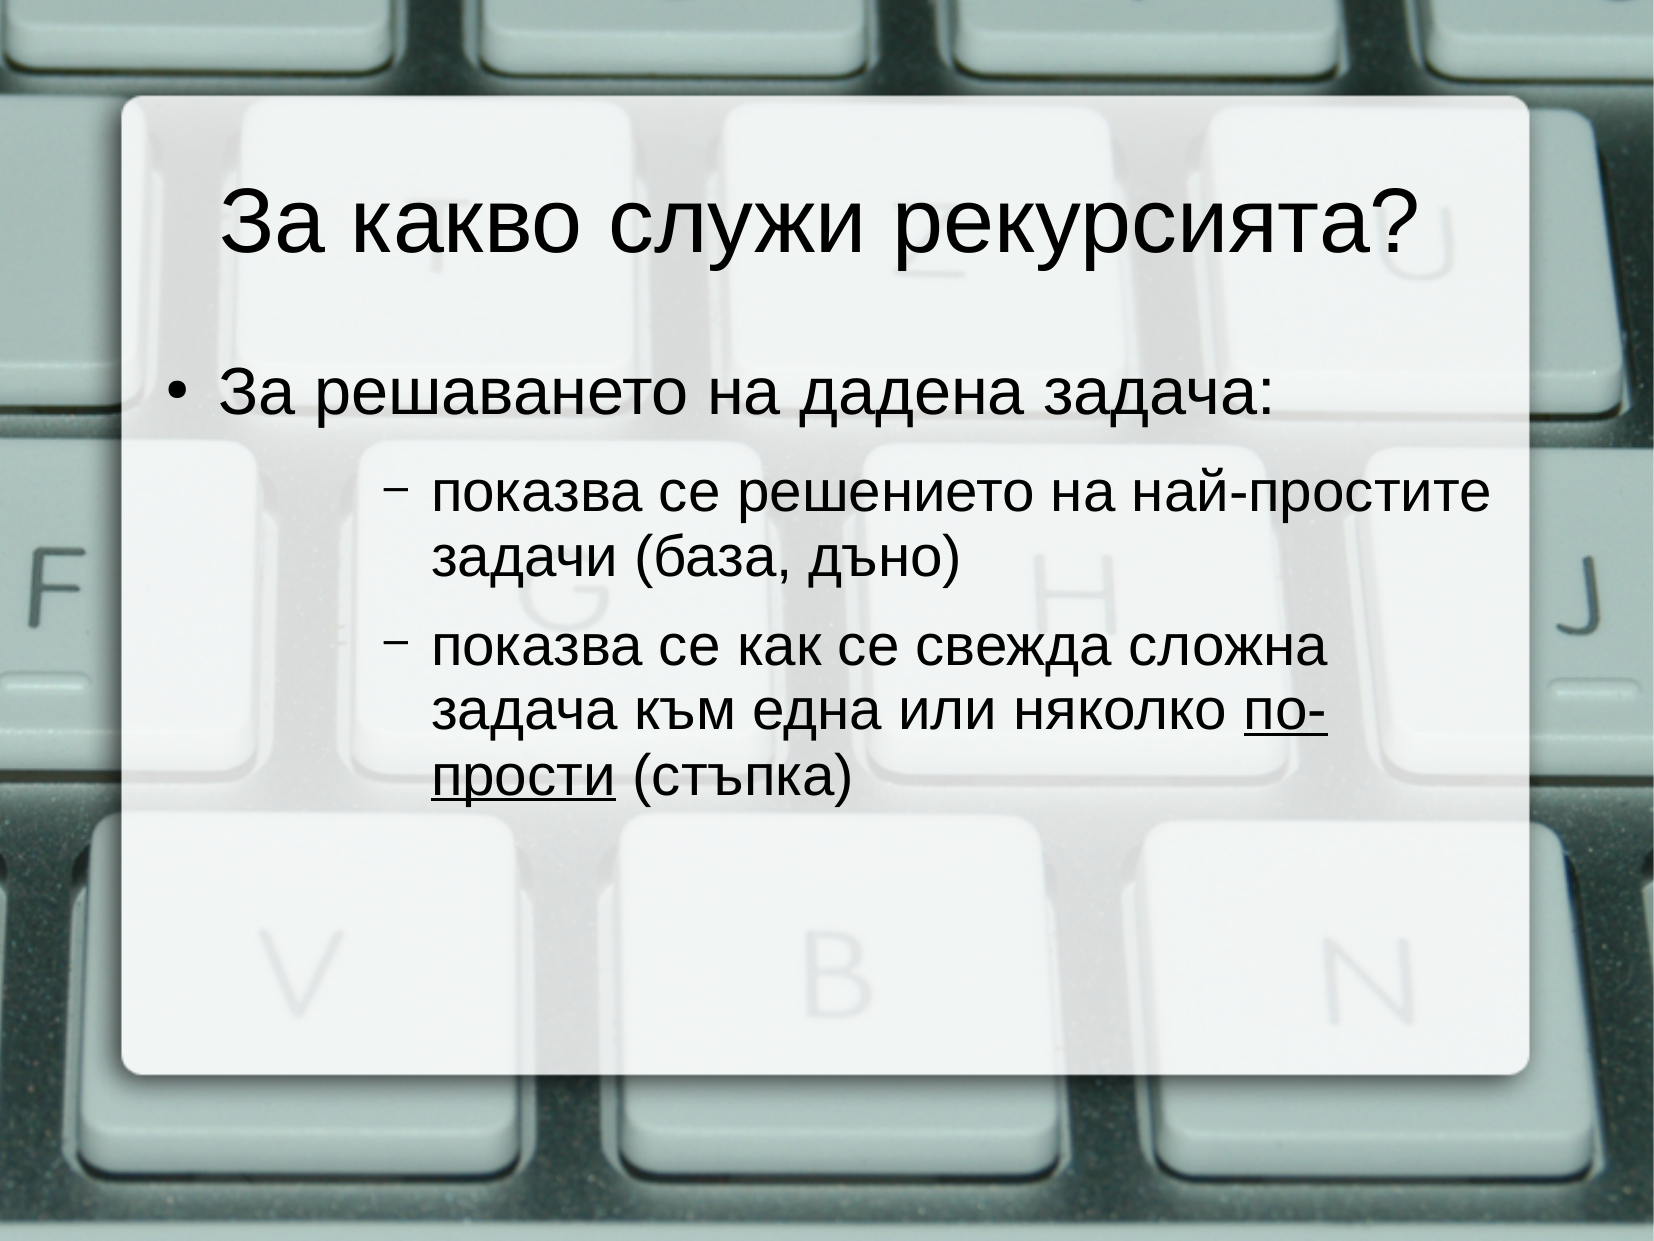

# За какво служи рекурсията?
За решаването на дадена задача:
показва се решението на най-простите задачи (база, дъно)
показва се как се свежда сложна задача към една или няколко по-прости (стъпка)